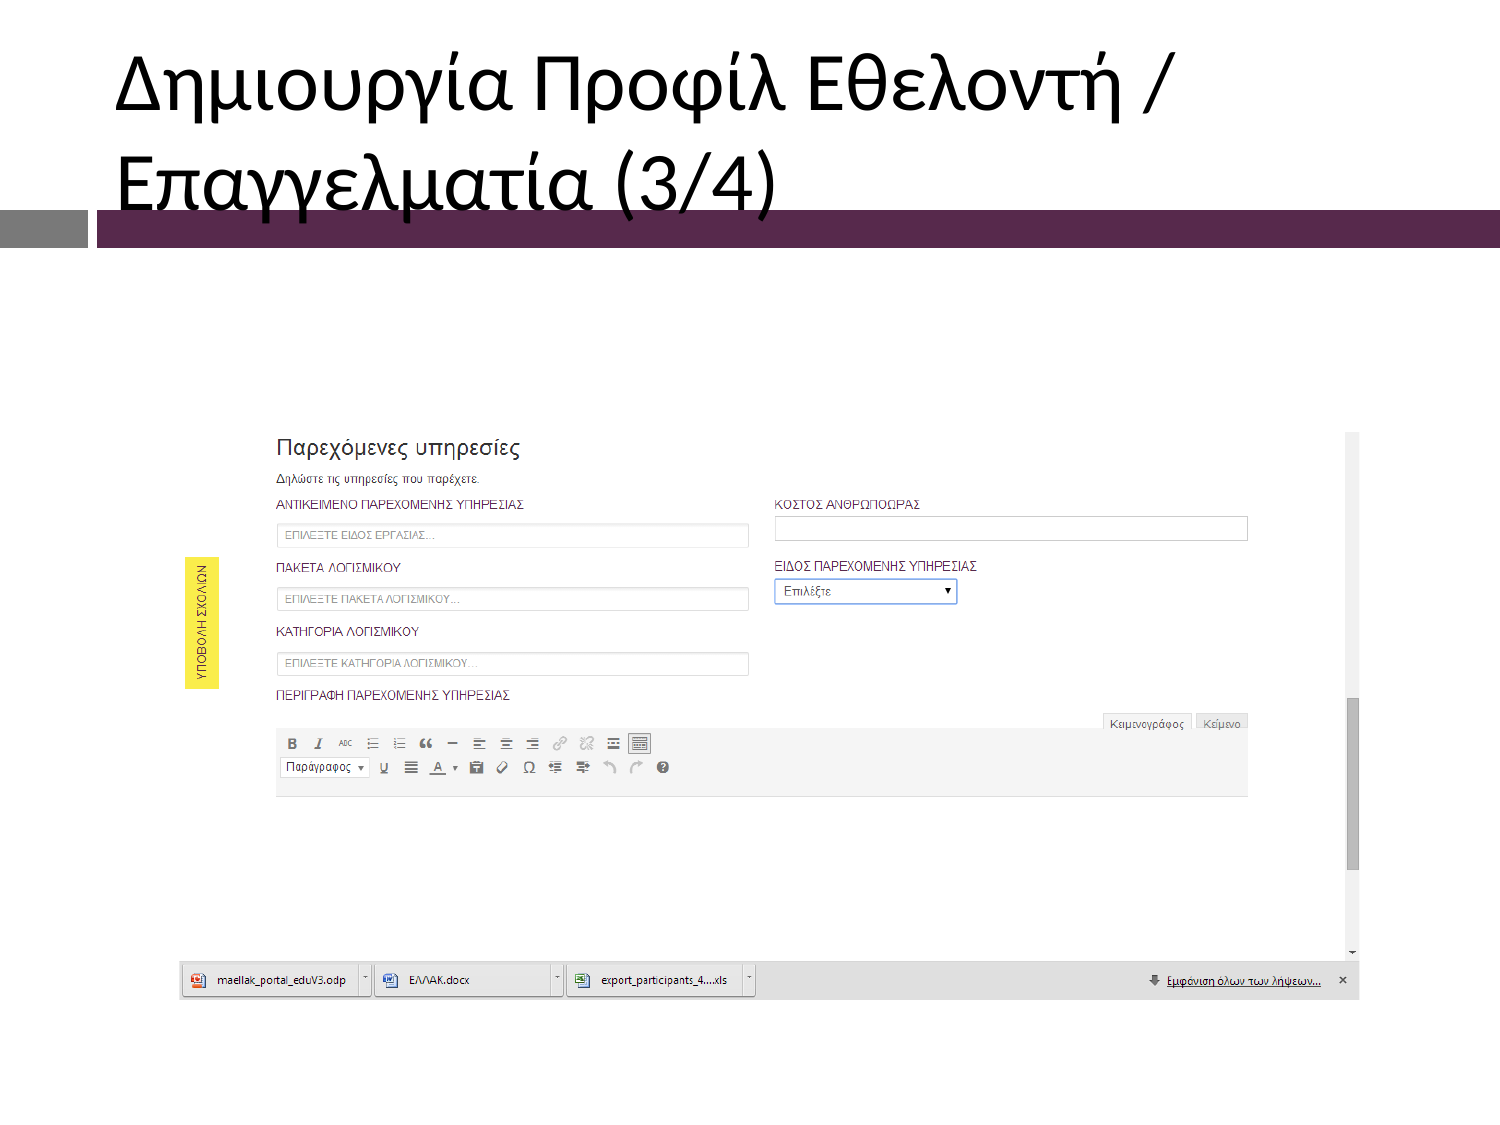

# Δημιουργία Προφίλ Εθελοντή / Επαγγελματία (3/4)